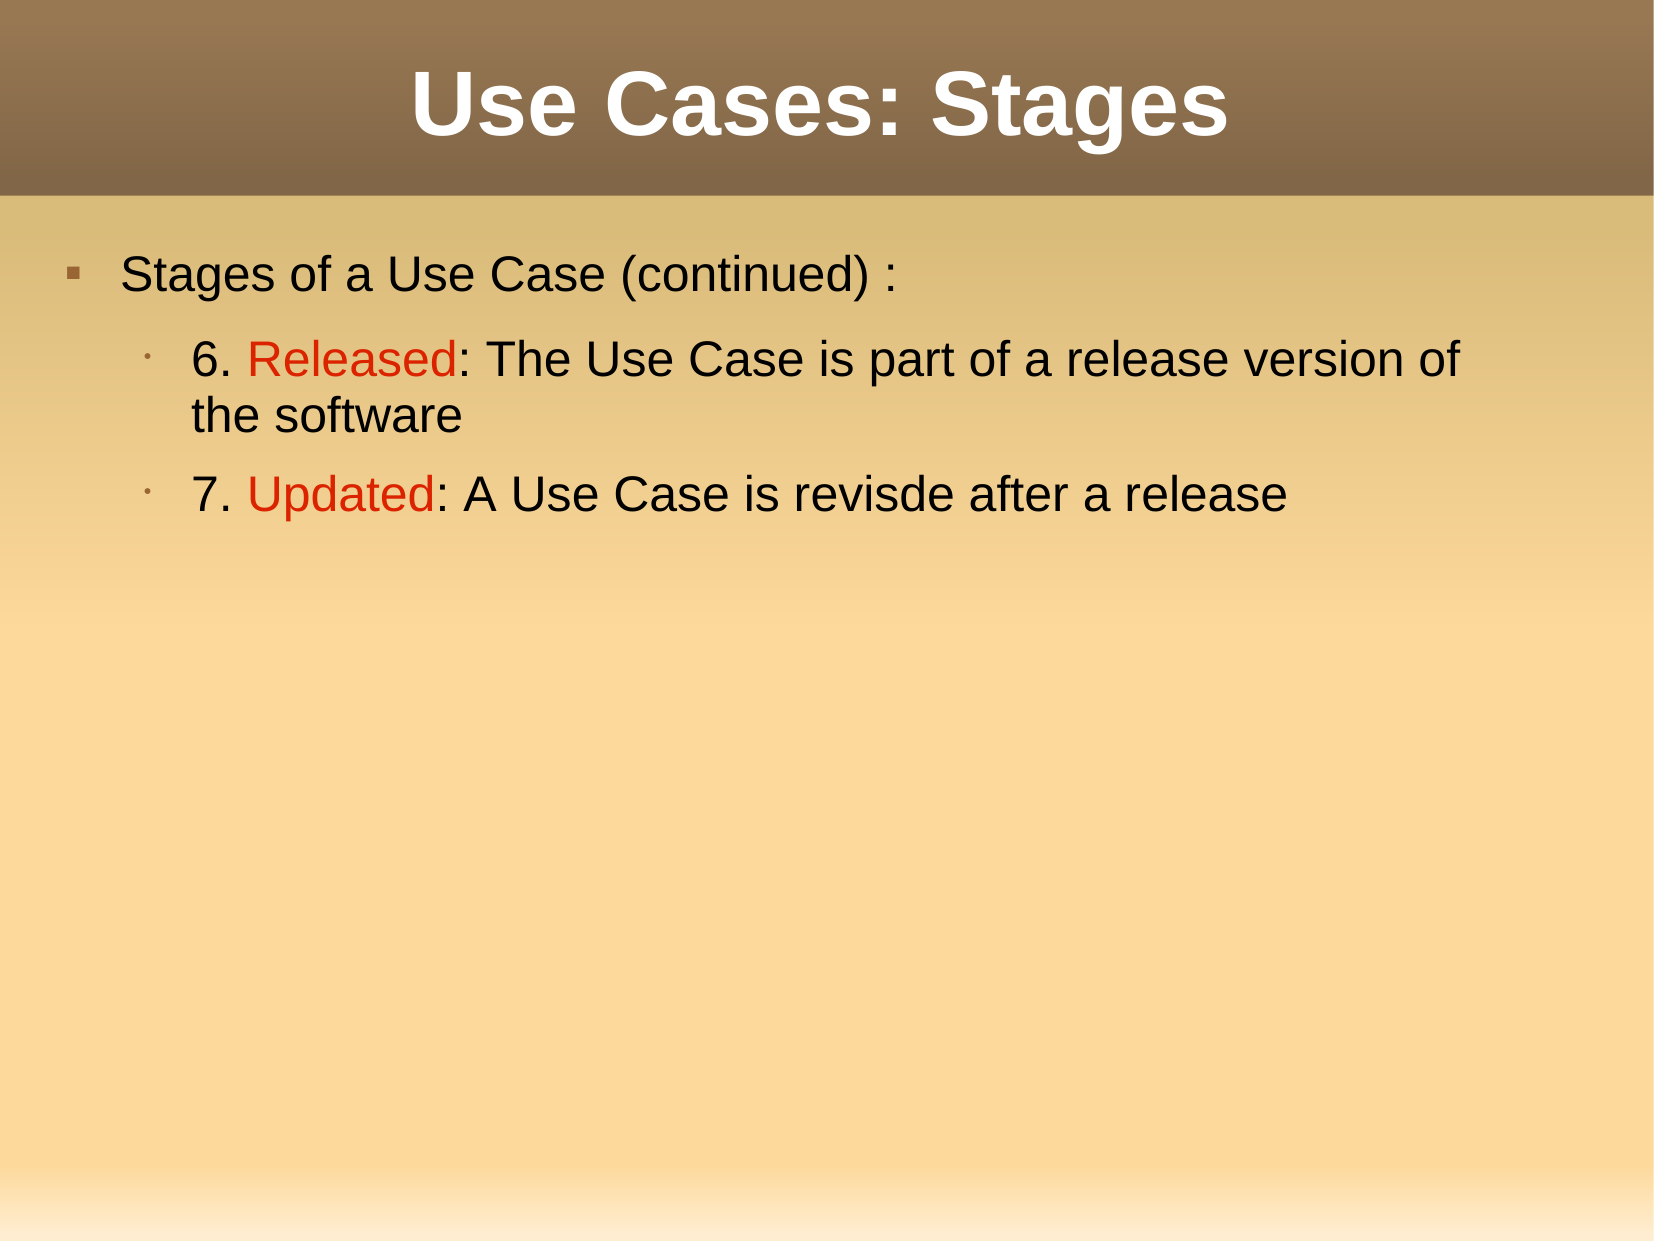

# Use Cases: Stages
Stages of a Use Case (continued) :
6. Released: The Use Case is part of a release version of the software
7. Updated: A Use Case is revisde after a release